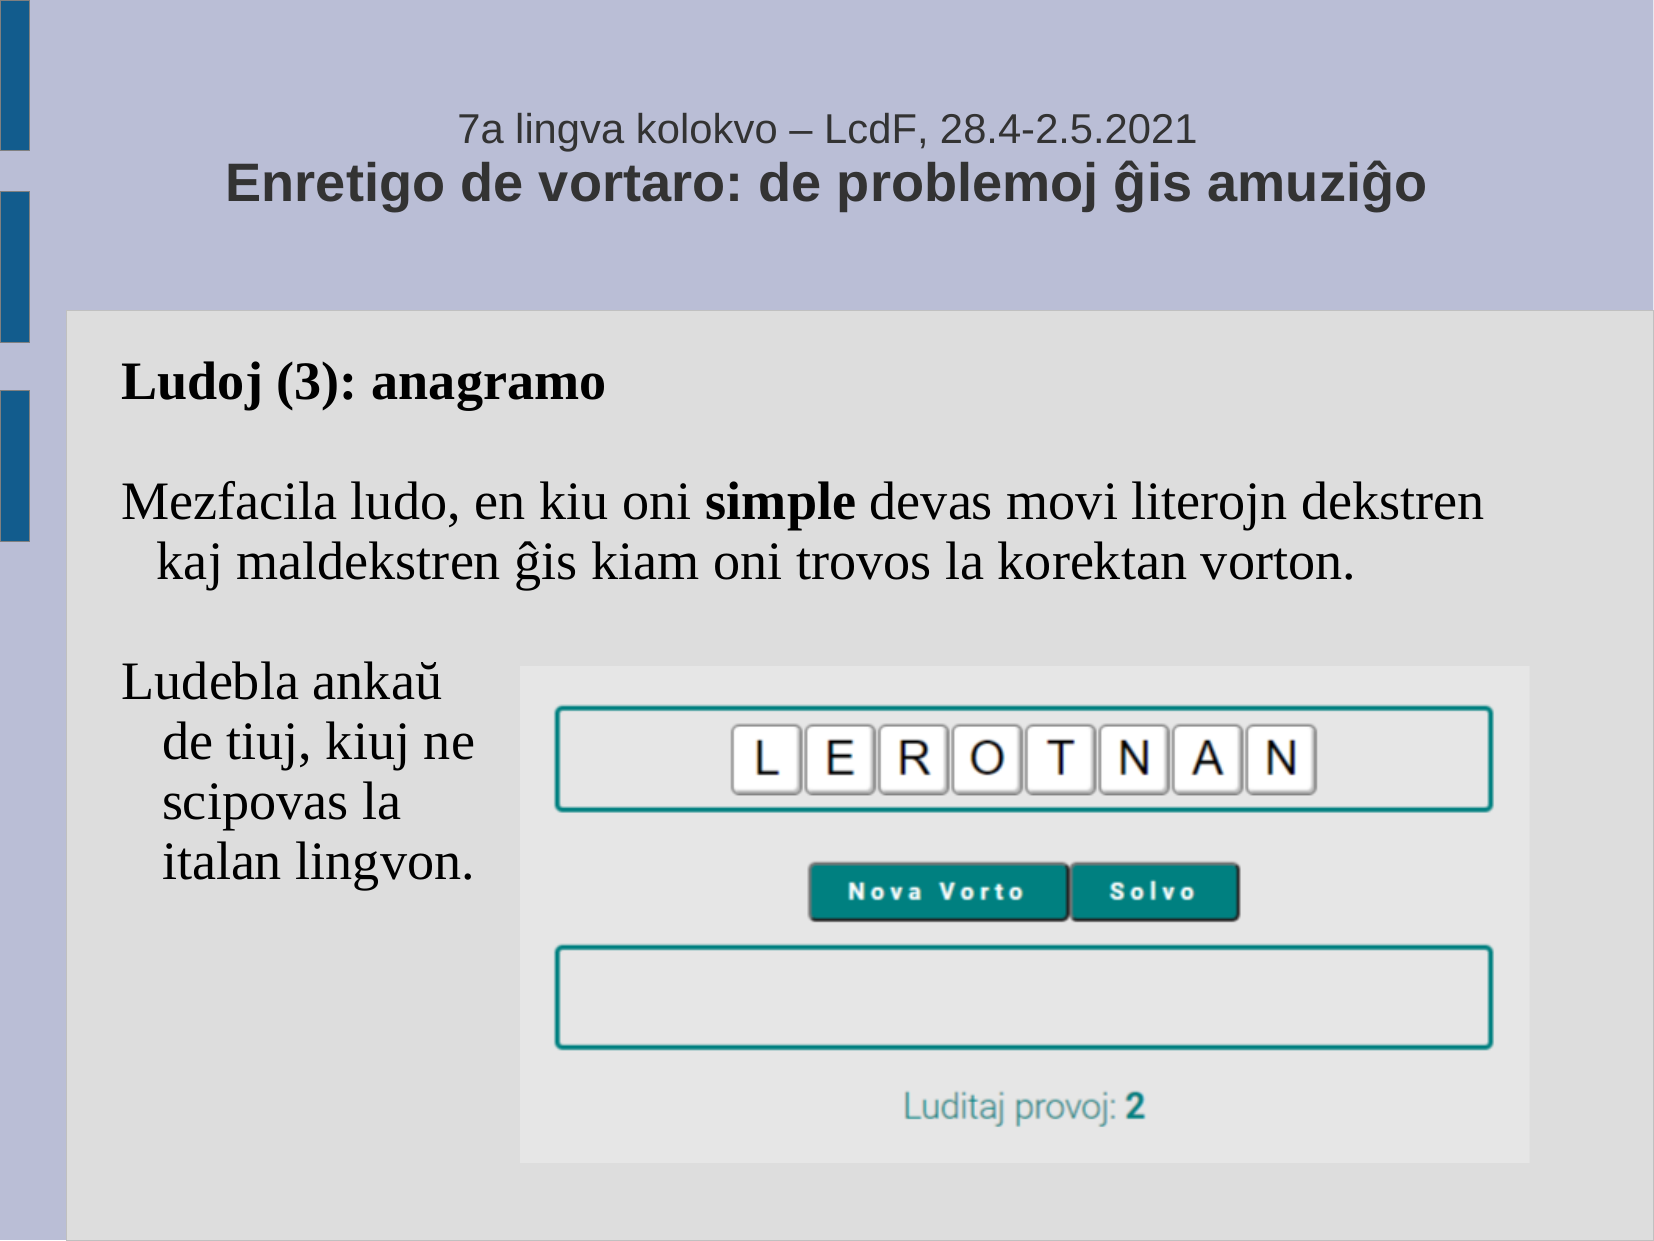

# 7a lingva kolokvo – LcdF, 28.4-2.5.2021 Enretigo de vortaro: de problemoj ĝis amuziĝo
Ludoj (3): anagramo
Mezfacila ludo, en kiu oni simple devas movi literojn dekstren kaj maldekstren ĝis kiam oni trovos la korektan vorton.
Ludebla ankaŭ
 de tiuj, kiuj ne
 scipovas la
 italan lingvon.